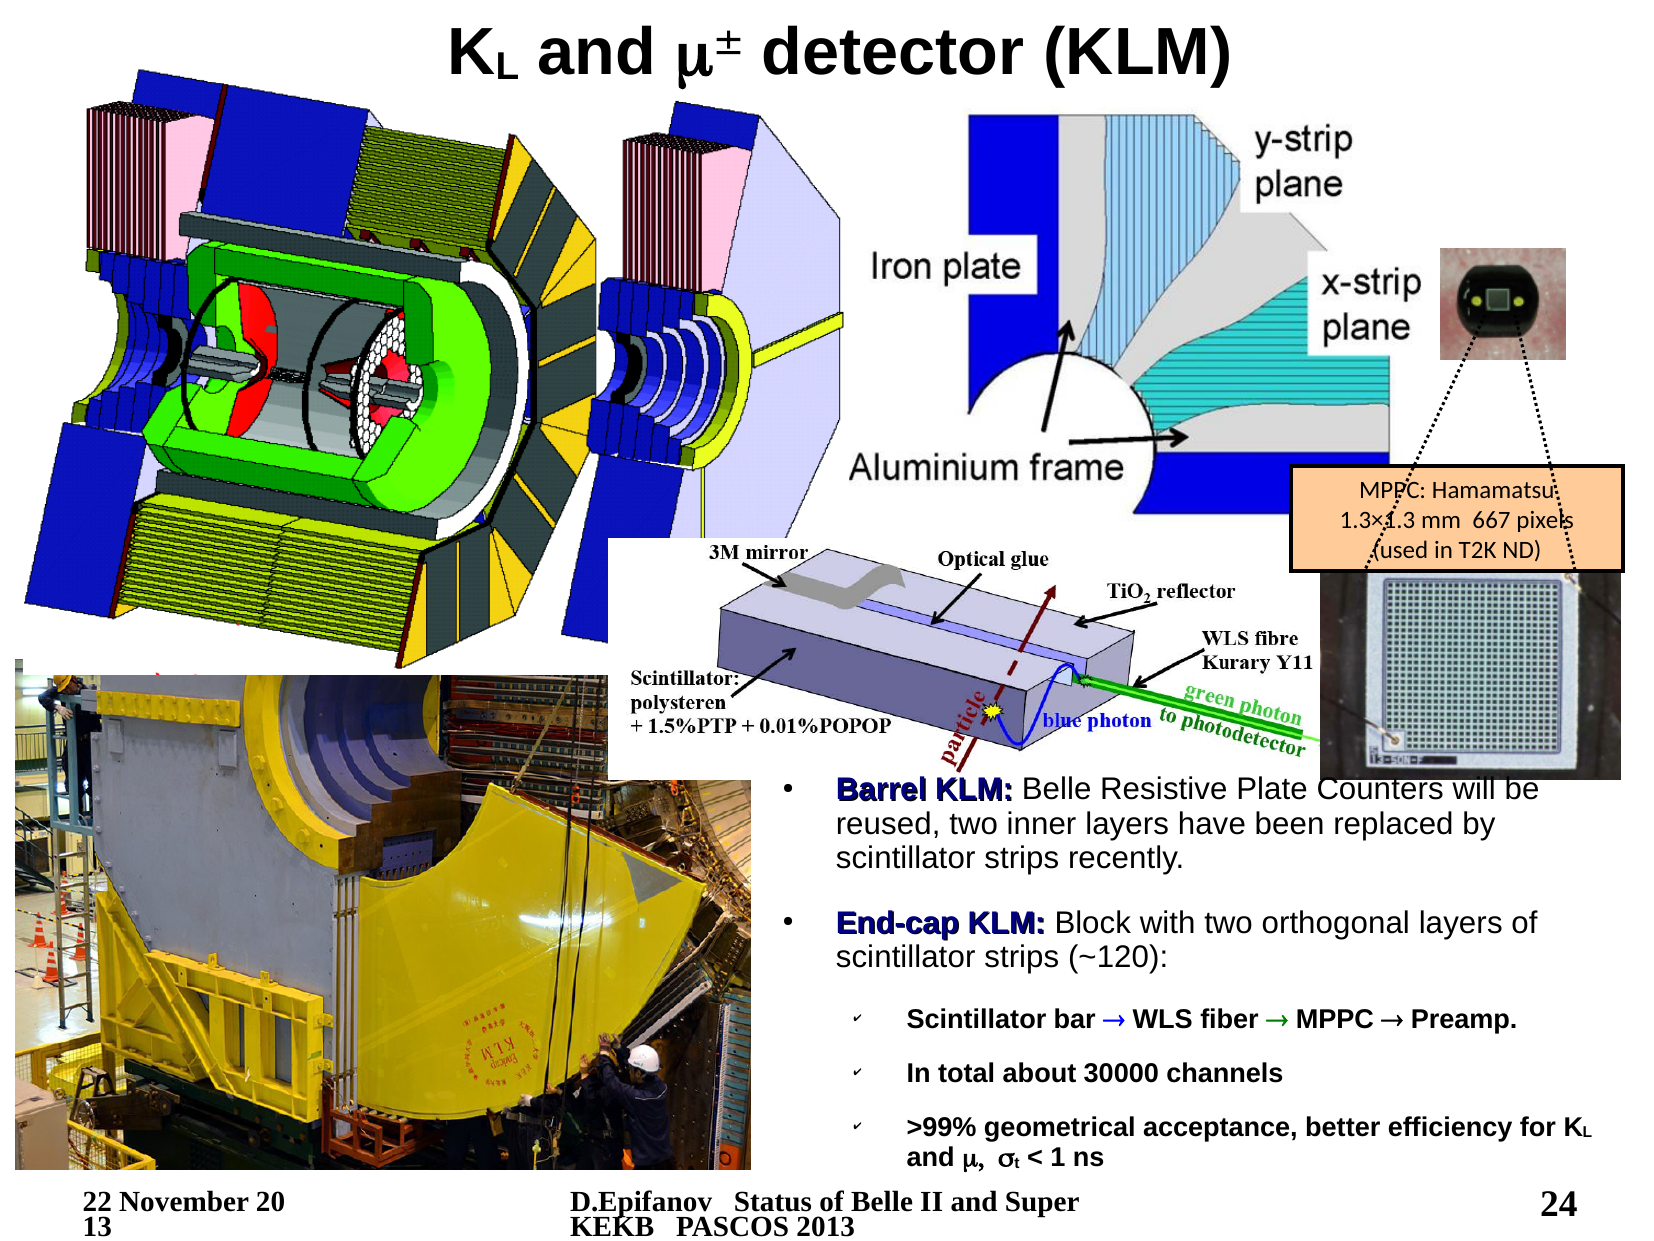

# KL and  detector (KLM)
MPPC: Hamamatsu
1.3×1.3 mm 667 pixels
(used in T2K ND)
Barrel KLM: Belle Resistive Plate Counters will be reused, two inner layers have been replaced by scintillator strips recently.
End-cap KLM: Block with two orthogonal layers of scintillator strips (~120):
Scintillator bar  WLS fiber  MPPC  Preamp.
In total about 30000 channels
>99% geometrical acceptance, better efficiency for KL and , t < 1 ns
24
22 November 2013
D.Epifanov Status of Belle II and SuperKEKB PASCOS 2013